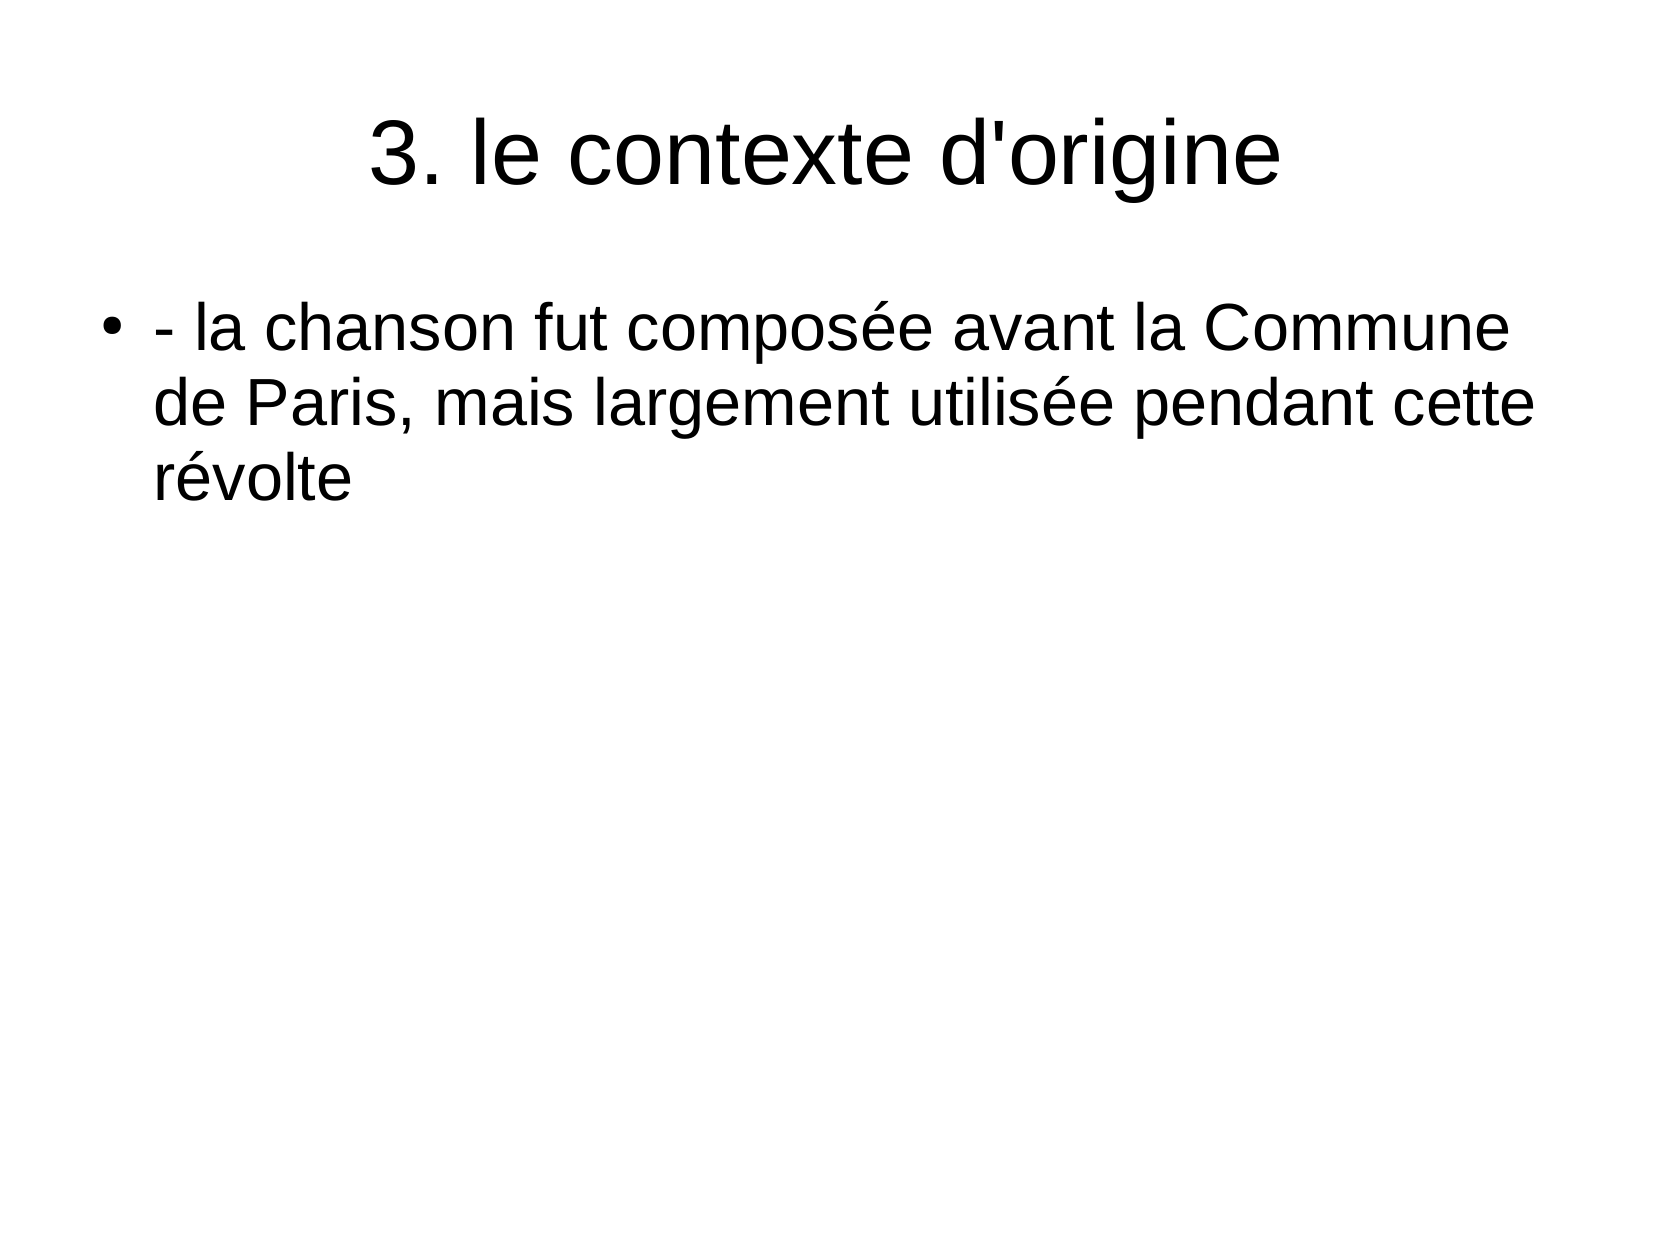

# 3. le contexte d'origine
- la chanson fut composée avant la Commune de Paris, mais largement utilisée pendant cette révolte